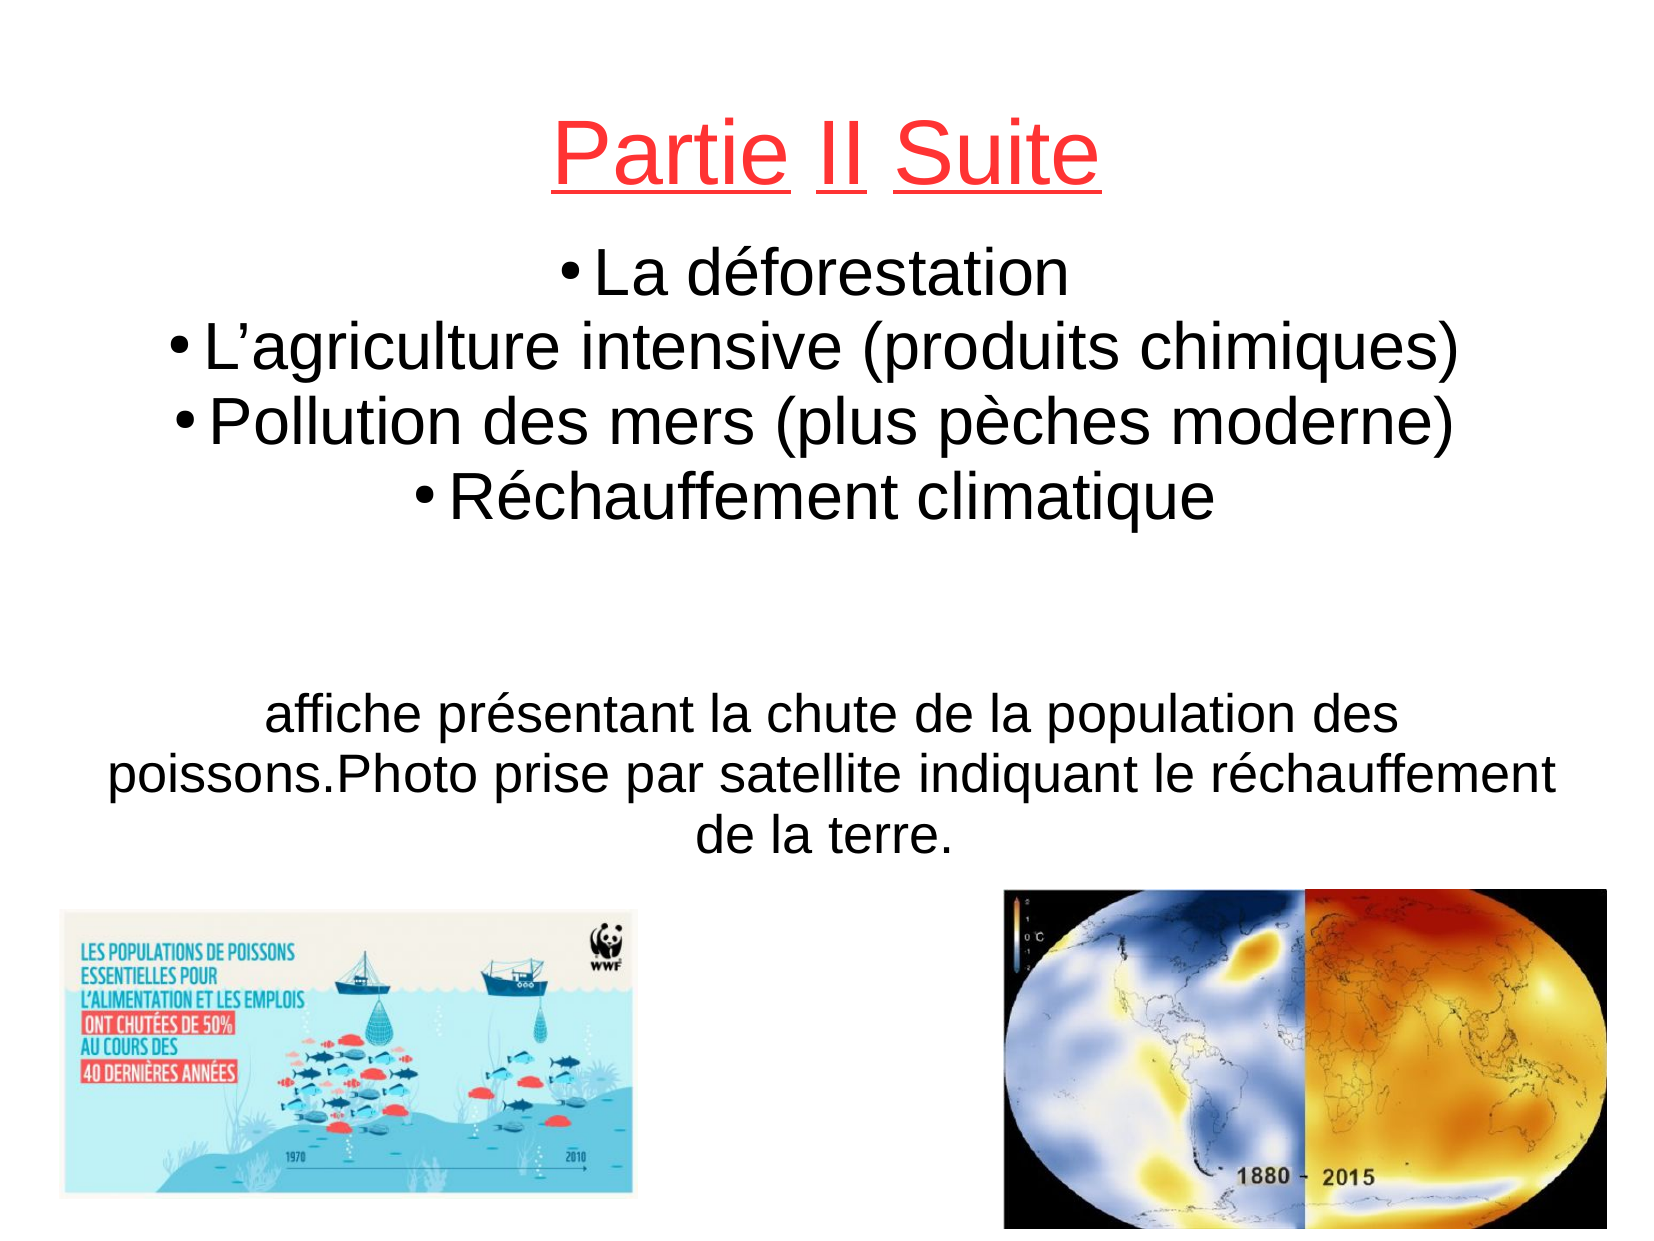

# Partie II Suite
La déforestation
L’agriculture intensive (produits chimiques)
Pollution des mers (plus pèches moderne)
Réchauffement climatique
affiche présentant la chute de la population des poissons.Photo prise par satellite indiquant le réchauffement de la terre.